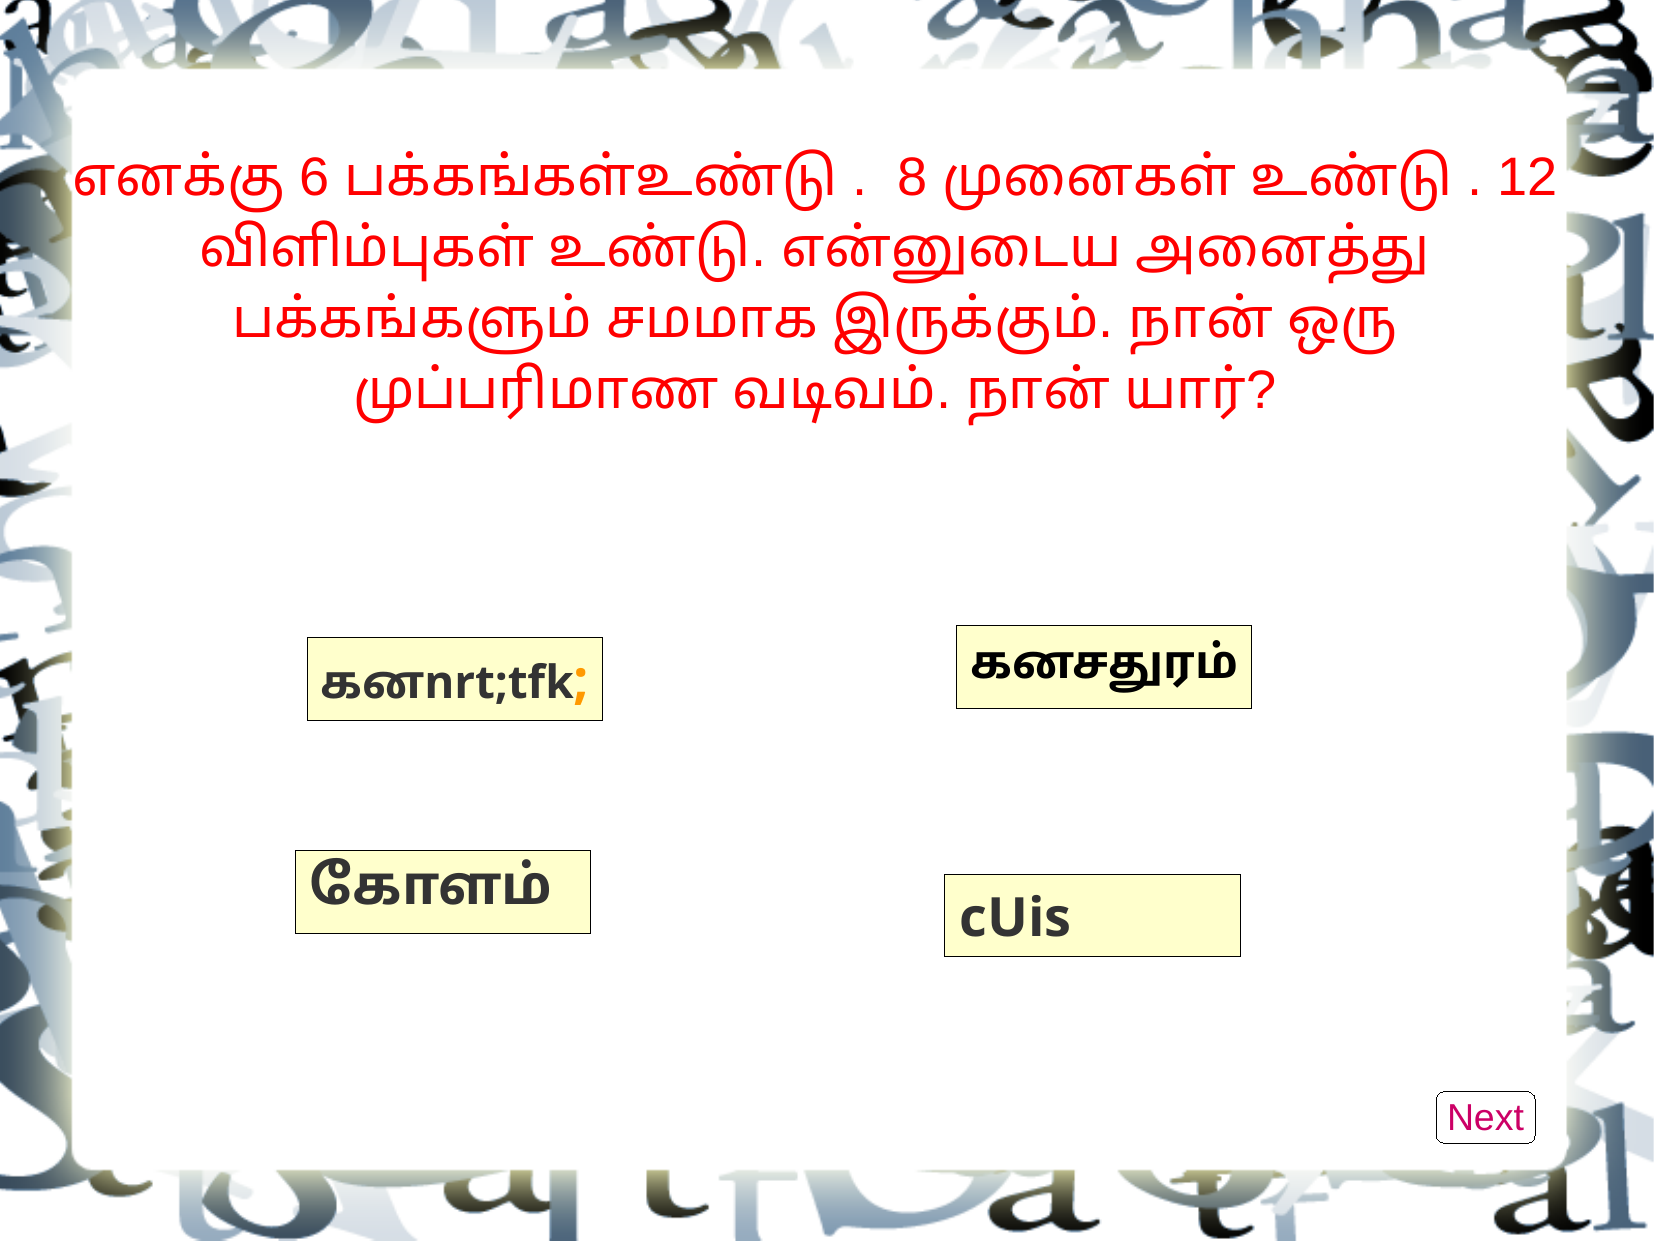

# எனக்கு 6 பக்கங்கள்உண்டு . 8 முனைகள் உண்டு . 12 விளிம்புகள் உண்டு. என்னுடைய அனைத்து பக்கங்களும் சமமாக இருக்கும். நான் ஒரு முப்பரிமாண வடிவம். நான் யார்?
கனசதுரம்
கனnrt;tfk;
கோளம்
cUis
Next